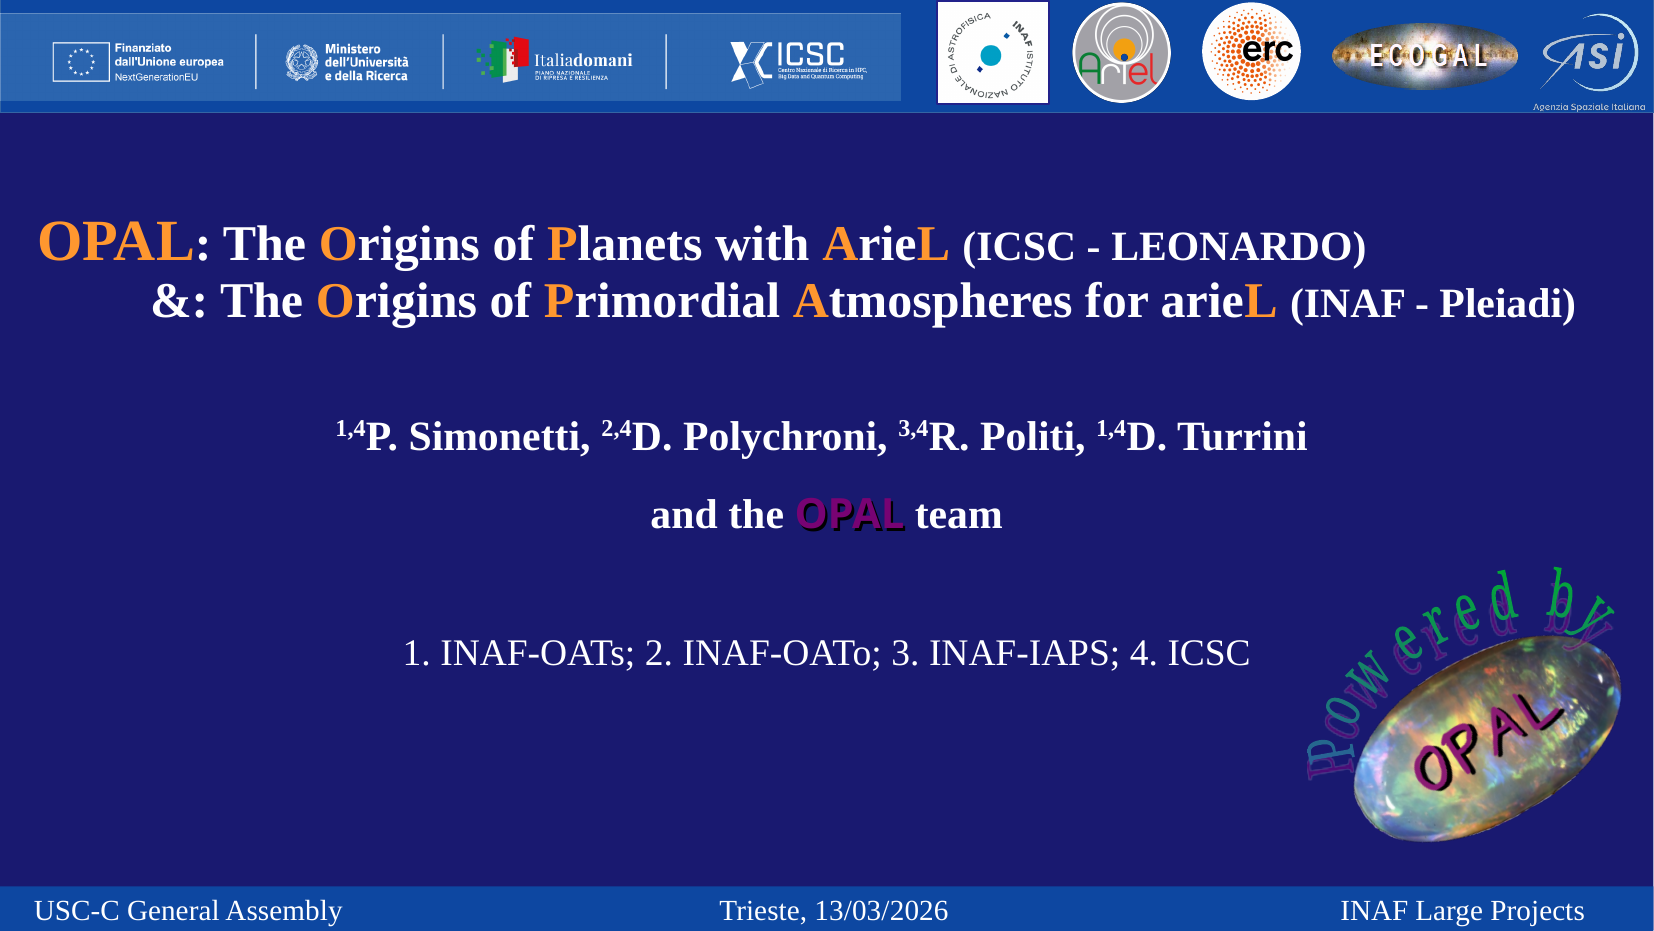

# OPAL: The Origins of Planets with ArieL (ICSC - LEONARDO) &: The Origins of Primordial Atmospheres for arieL (INAF - Pleiadi)
1,4P. Simonetti, 2,4D. Polychroni, 3,4R. Politi, 1,4D. Turrini
and the OPAL team
1. INAF-OATs; 2. INAF-OATo; 3. INAF-IAPS; 4. ICSC
Powered by
USC-C General Assembly Trieste, 13/03/2026 INAF Large Projects